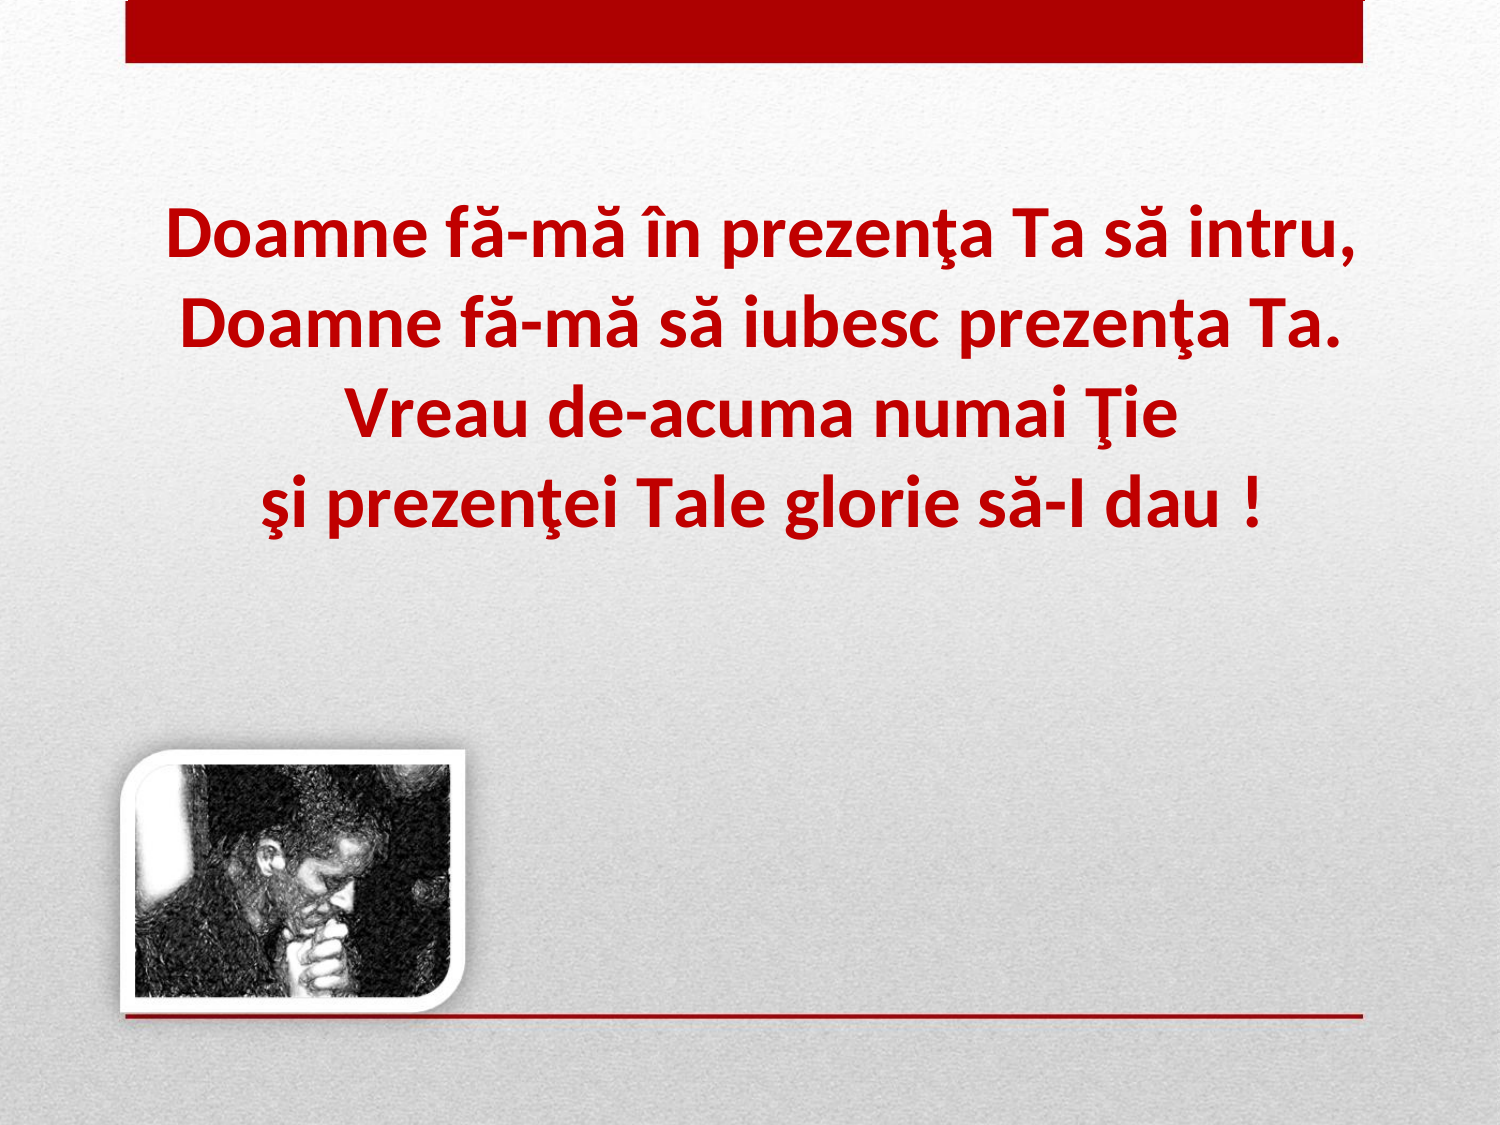

Doamne fă-mă în prezenţa Ta să intru,
Doamne fă-mă să iubesc prezenţa Ta.
Vreau de-acuma numai Ţie
şi prezenţei Tale glorie să-I dau !